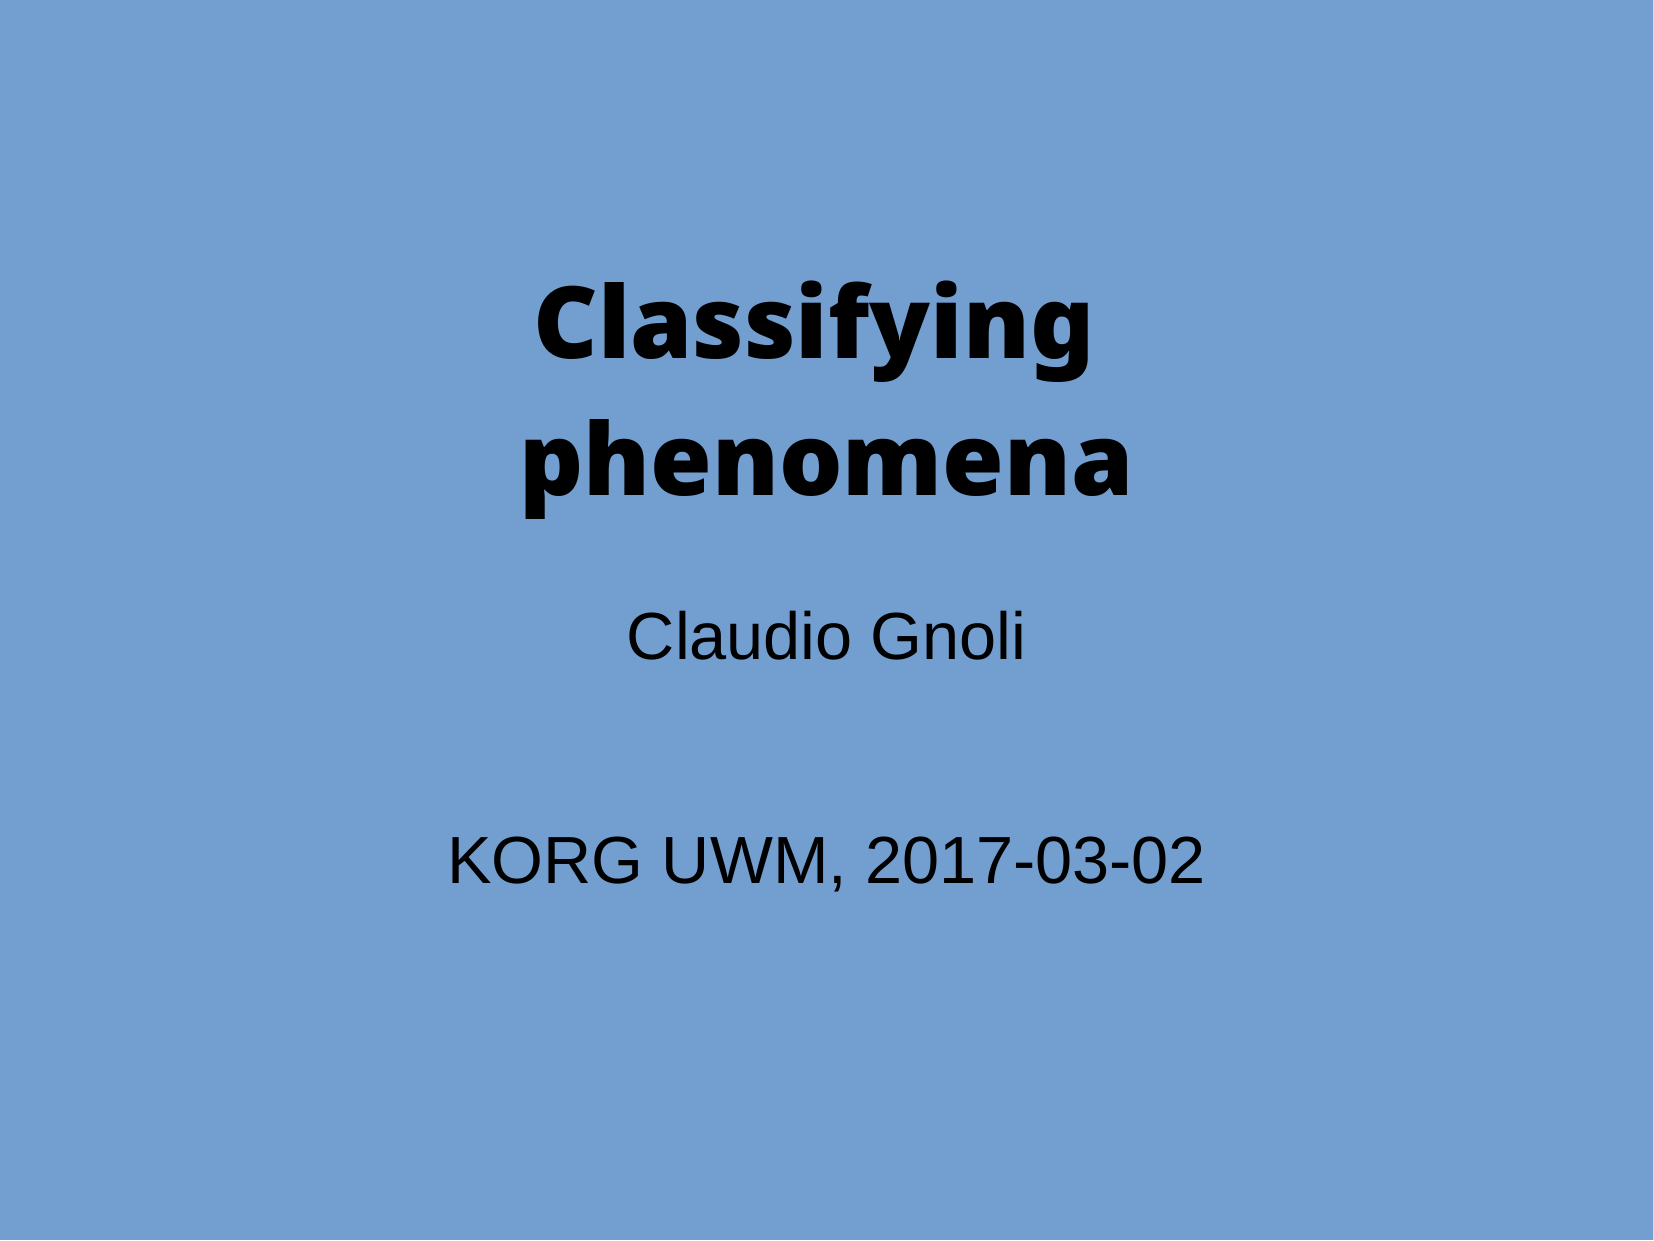

#
Classifying
phenomena
Claudio Gnoli
KORG UWM, 2017-03-02